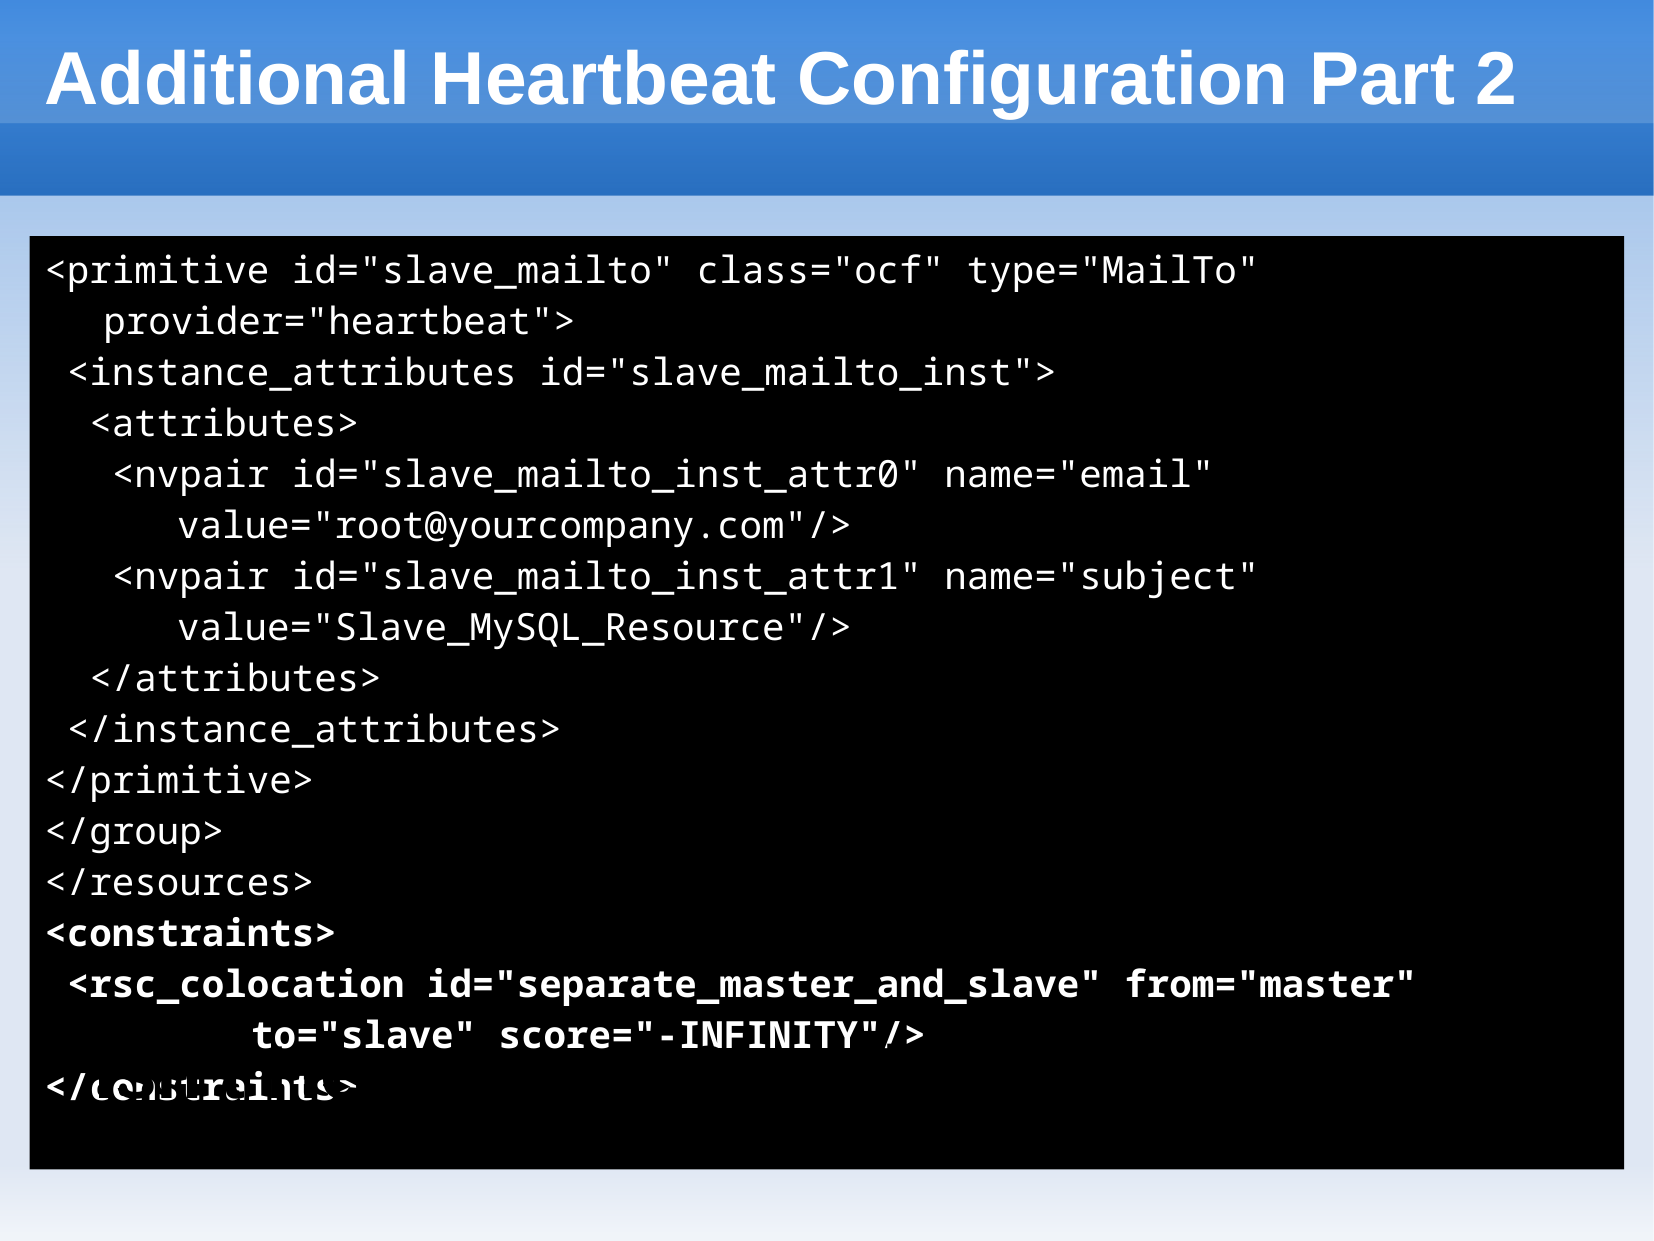

Additional Heartbeat Configuration Part 2
<primitive id="slave_mailto" class="ocf" type="MailTo" 					provider="heartbeat">
 <instance_attributes id="slave_mailto_inst">
 <attributes>
 <nvpair id="slave_mailto_inst_attr0" name="email" 						value="root@yourcompany.com"/>
 <nvpair id="slave_mailto_inst_attr1" name="subject" 						value="Slave_MySQL_Resource"/>
 </attributes>
 </instance_attributes>
</primitive>
</group>
</resources>
<constraints>
 <rsc_colocation id="separate_master_and_slave" from="master" 				to="slave" score="-INFINITY"/>
</constraints>
 Isn't Heartbeat R2 cool?